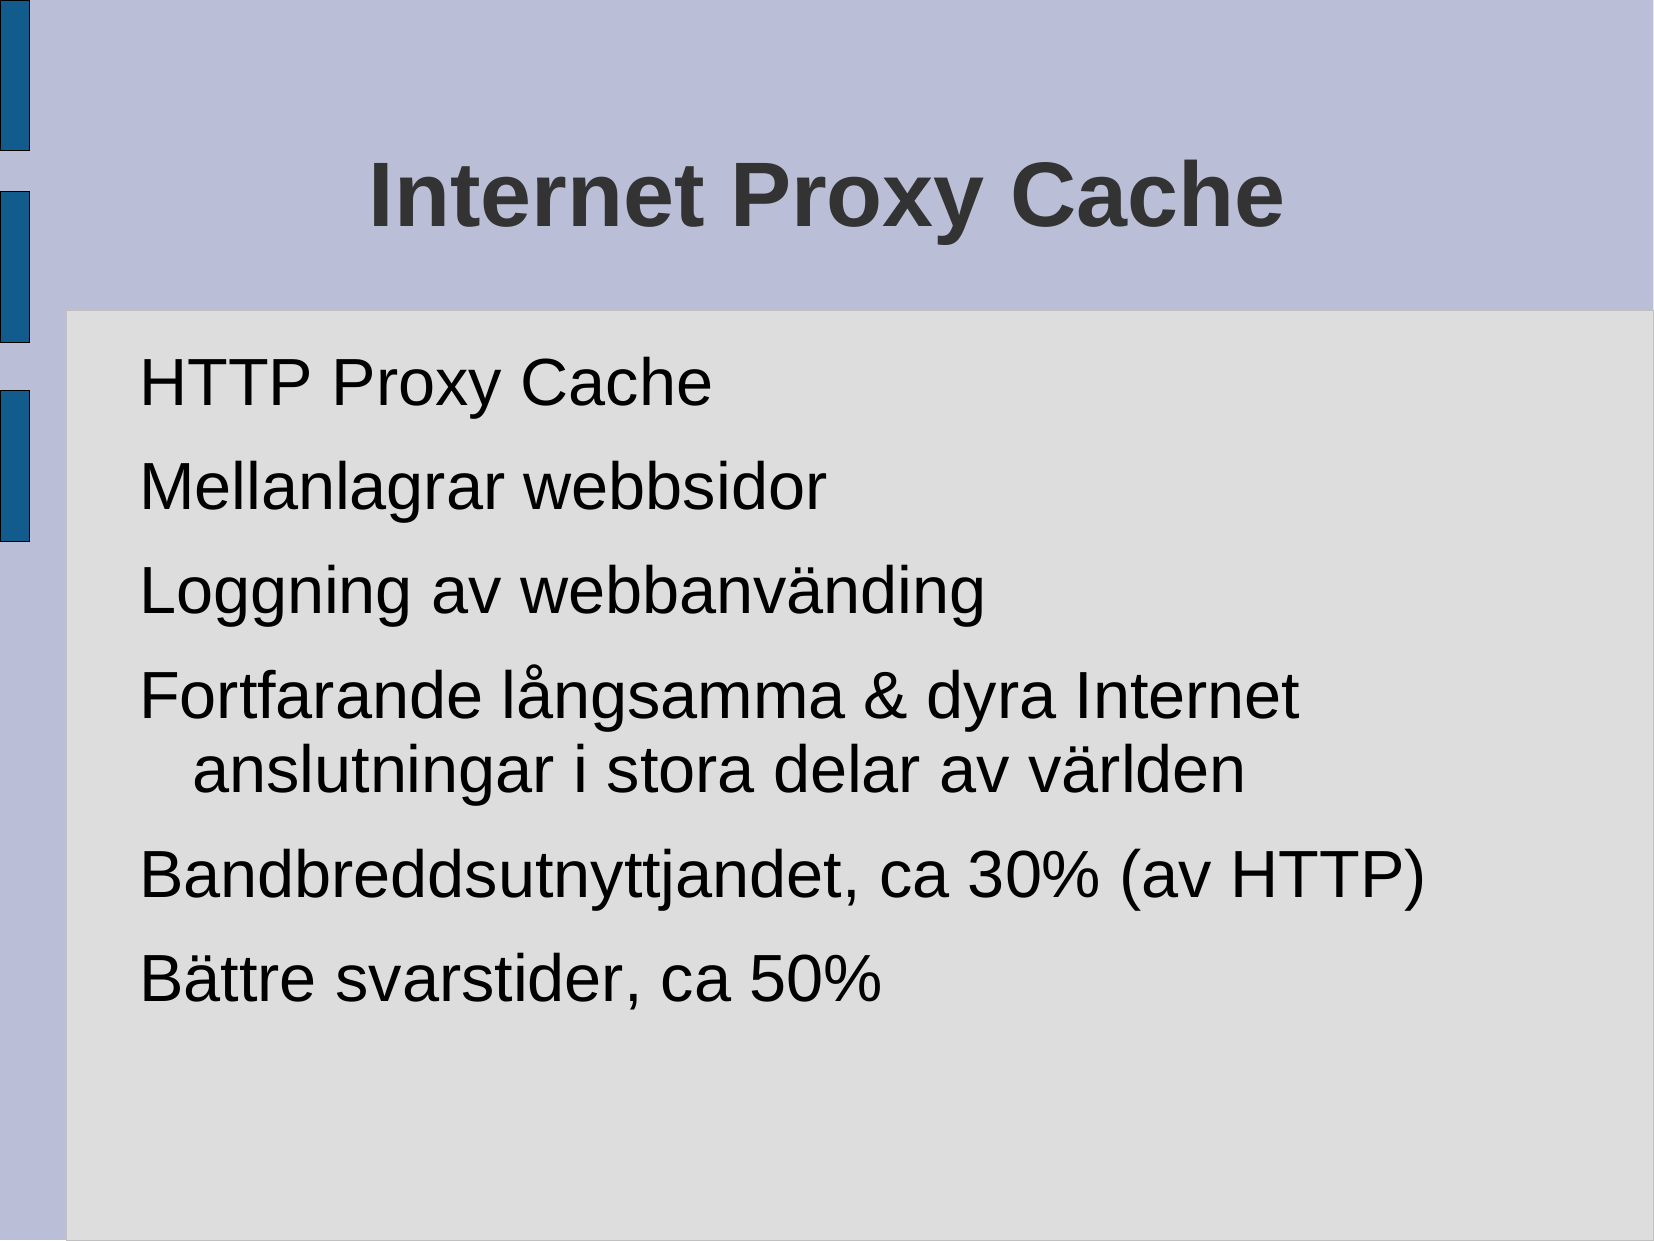

# Internet Proxy Cache
HTTP Proxy Cache
Mellanlagrar webbsidor
Loggning av webbanvänding
Fortfarande långsamma & dyra Internet anslutningar i stora delar av världen
Bandbreddsutnyttjandet, ca 30% (av HTTP)
Bättre svarstider, ca 50%